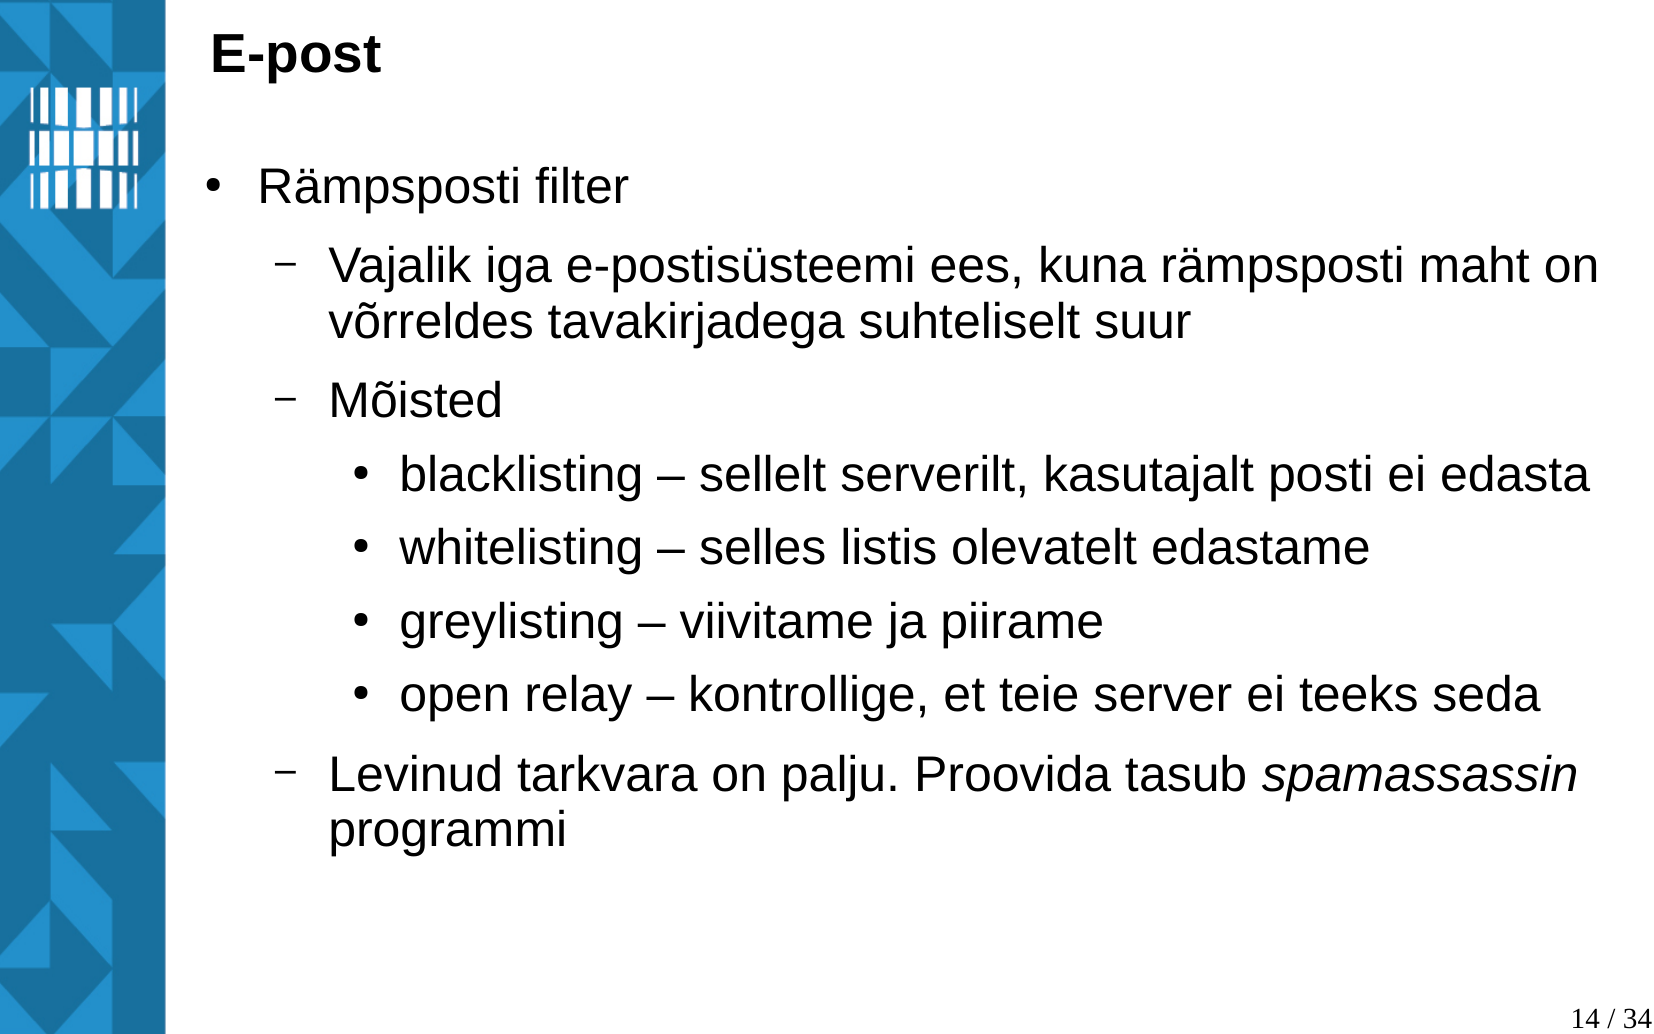

# E-post
Rämpsposti filter
Vajalik iga e-postisüsteemi ees, kuna rämpsposti maht on võrreldes tavakirjadega suhteliselt suur
Mõisted
blacklisting – sellelt serverilt, kasutajalt posti ei edasta
whitelisting – selles listis olevatelt edastame
greylisting – viivitame ja piirame
open relay – kontrollige, et teie server ei teeks seda
Levinud tarkvara on palju. Proovida tasub spamassassin programmi
14